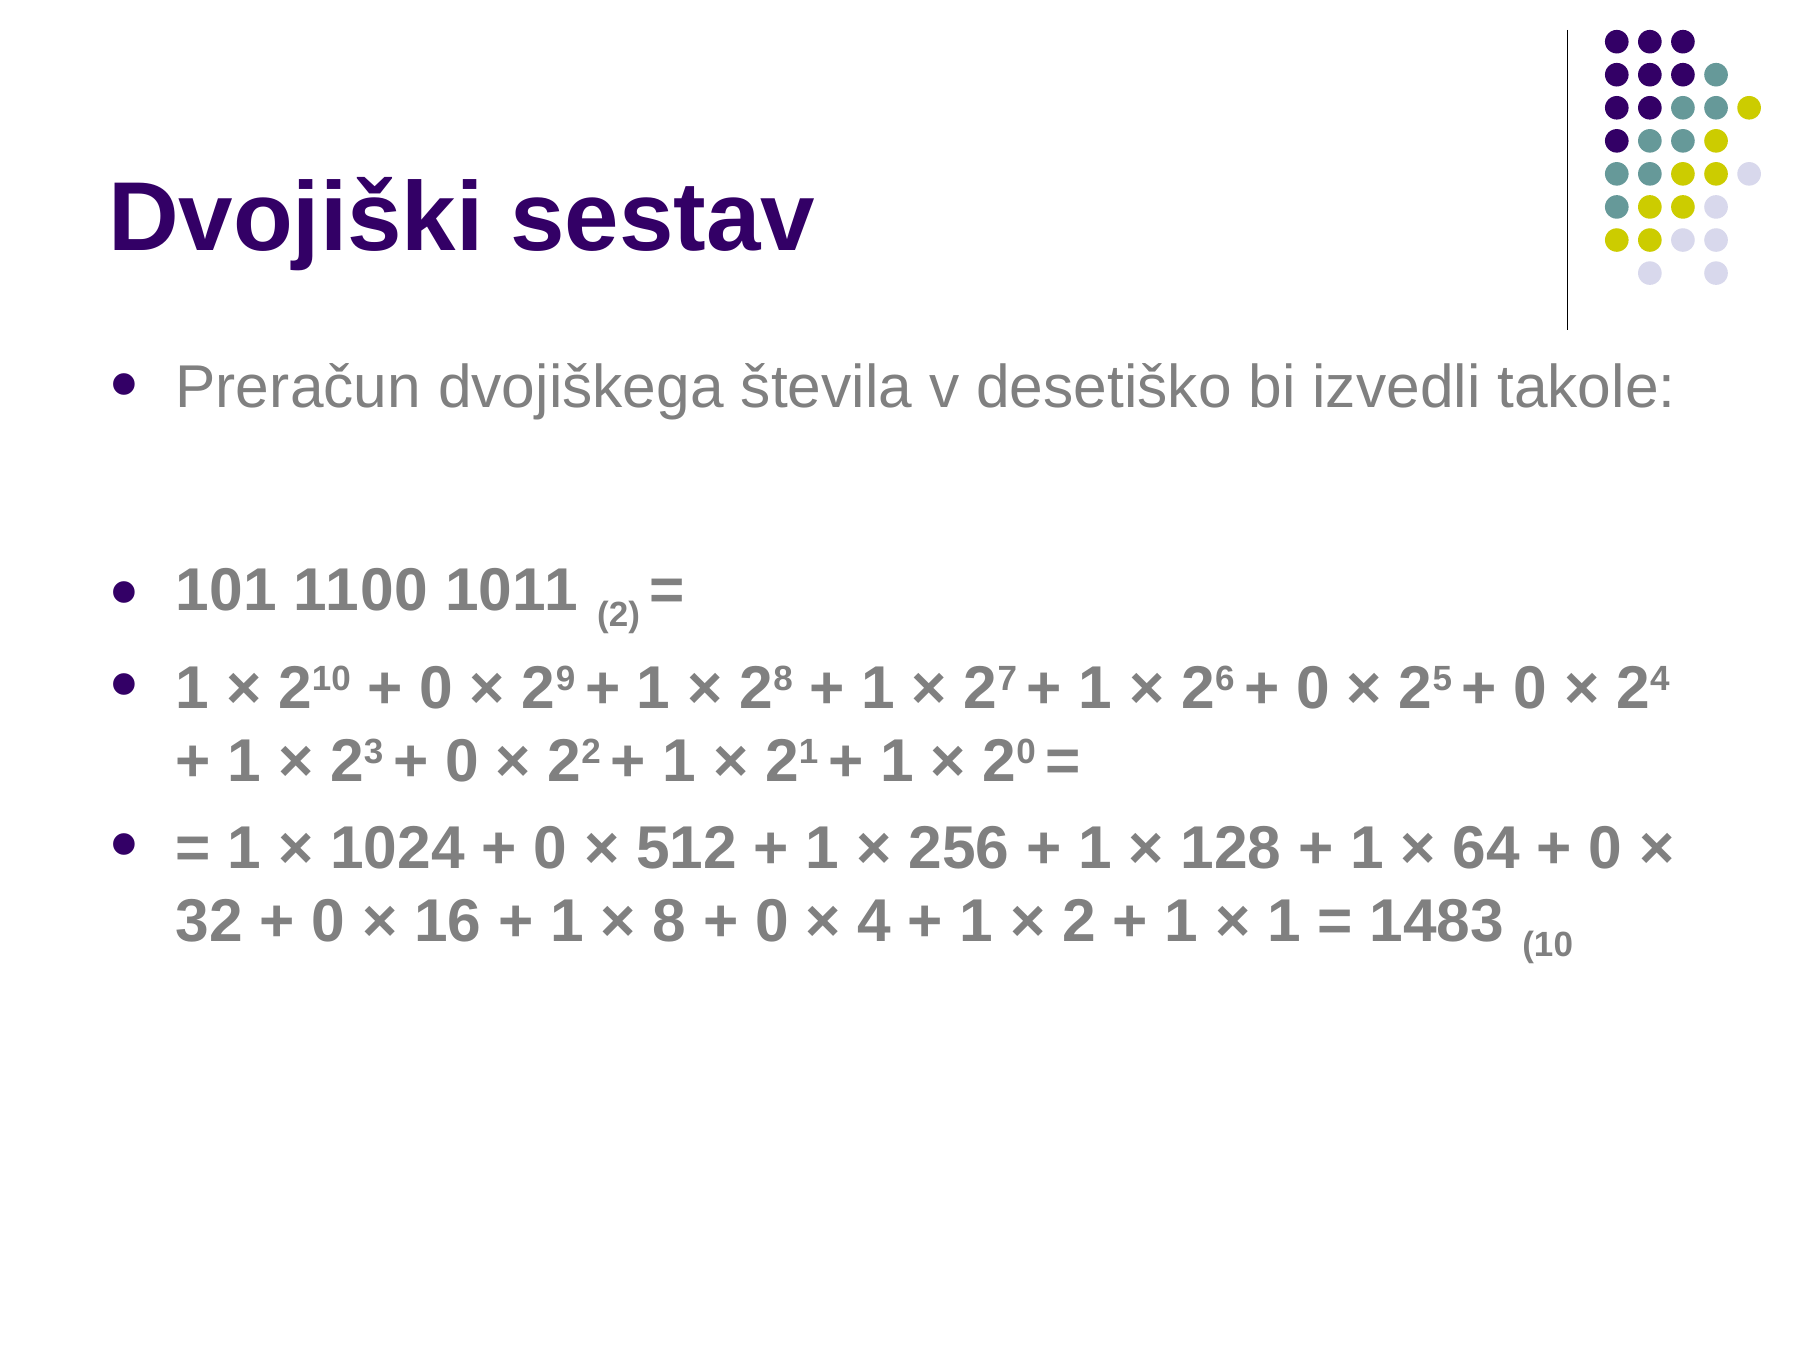

# Dvojiški sestav
Preračun dvojiškega števila v desetiško bi izvedli takole:
101 1100 1011 (2) =
1 × 210 + 0 × 29 + 1 × 28 + 1 × 27 + 1 × 26 + 0 × 25 + 0 × 24 + 1 × 23 + 0 × 22 + 1 × 21 + 1 × 20 =
= 1 × 1024 + 0 × 512 + 1 × 256 + 1 × 128 + 1 × 64 + 0 × 32 + 0 × 16 + 1 × 8 + 0 × 4 + 1 × 2 + 1 × 1 = 1483 (10